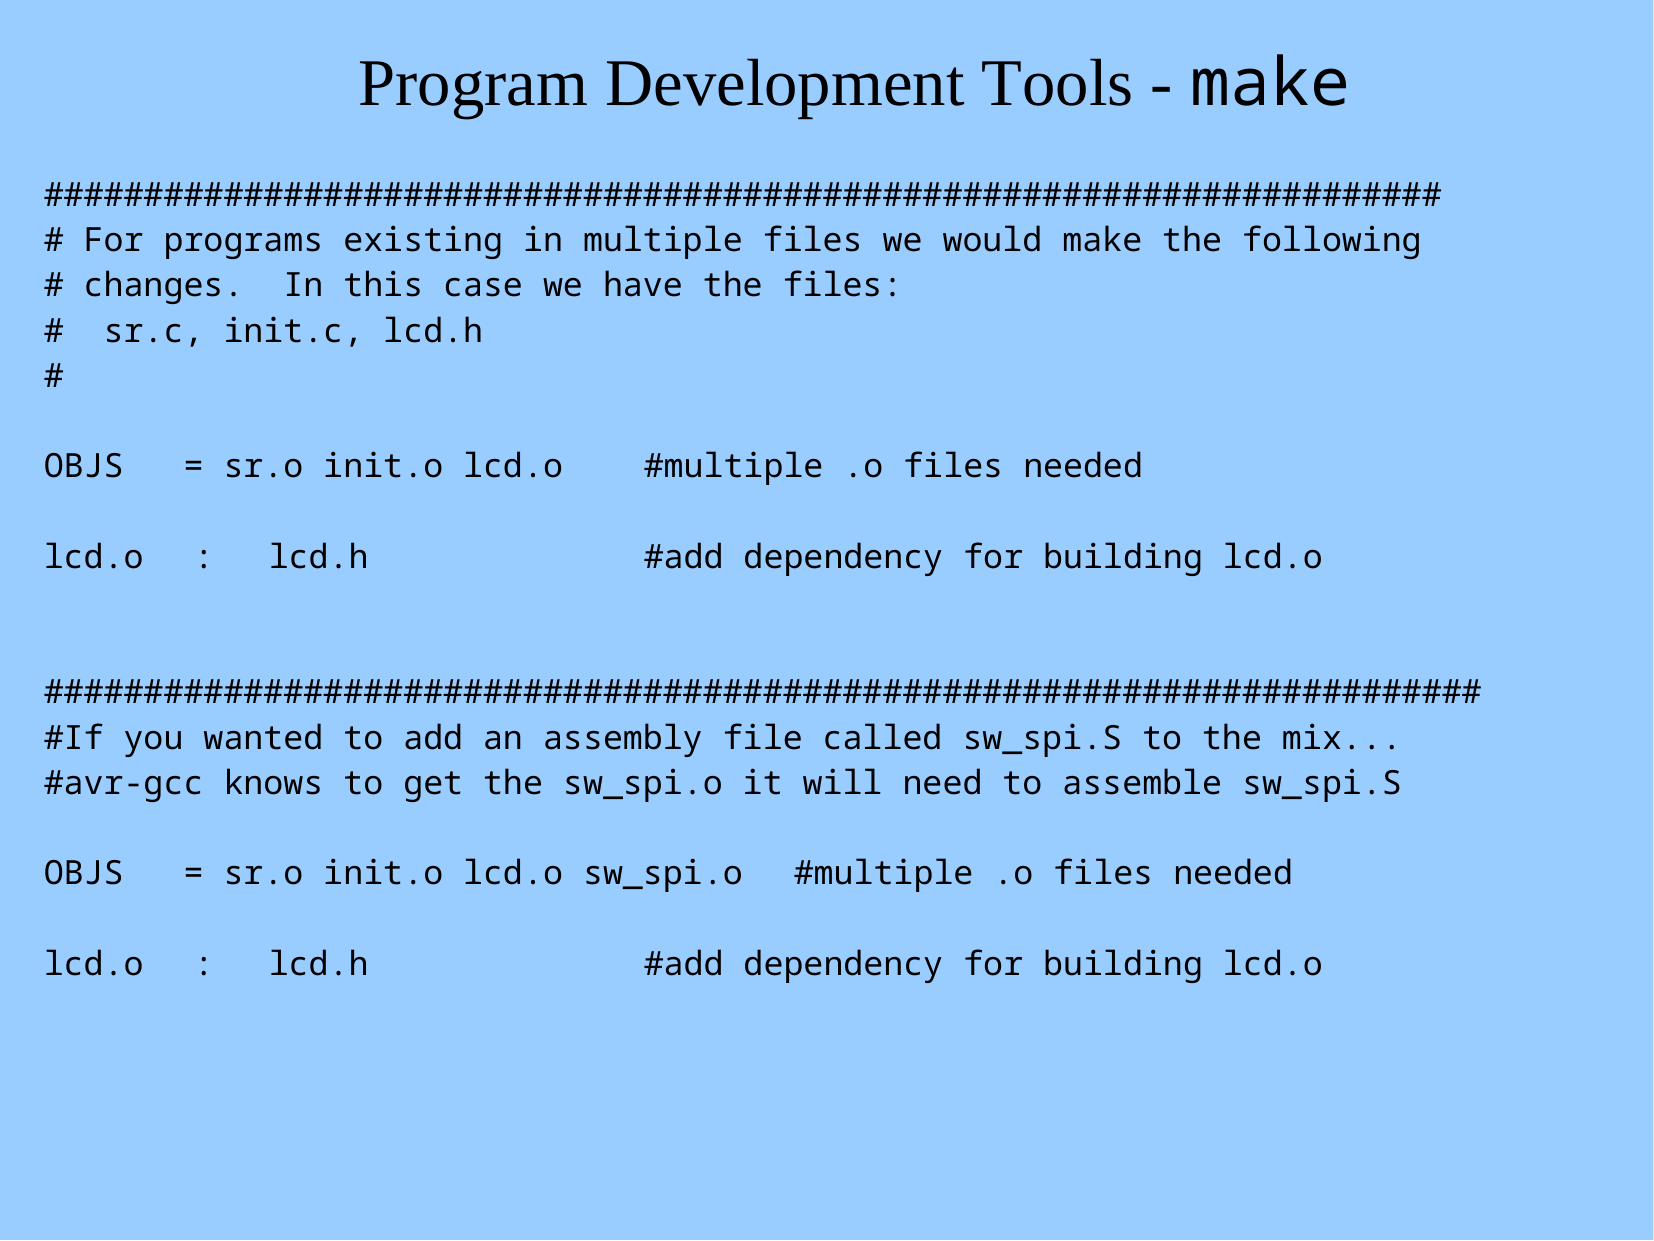

Program Development Tools - make
######################################################################
# For programs existing in multiple files we would make the following
# changes. In this case we have the files:
# sr.c, init.c, lcd.h
#
OBJS = sr.o init.o lcd.o 	#multiple .o files needed
lcd.o	:	lcd.h				#add dependency for building lcd.o
########################################################################
#If you wanted to add an assembly file called sw_spi.S to the mix...
#avr-gcc knows to get the sw_spi.o it will need to assemble sw_spi.S
OBJS = sr.o init.o lcd.o sw_spi.o	#multiple .o files needed
lcd.o	:	lcd.h				#add dependency for building lcd.o